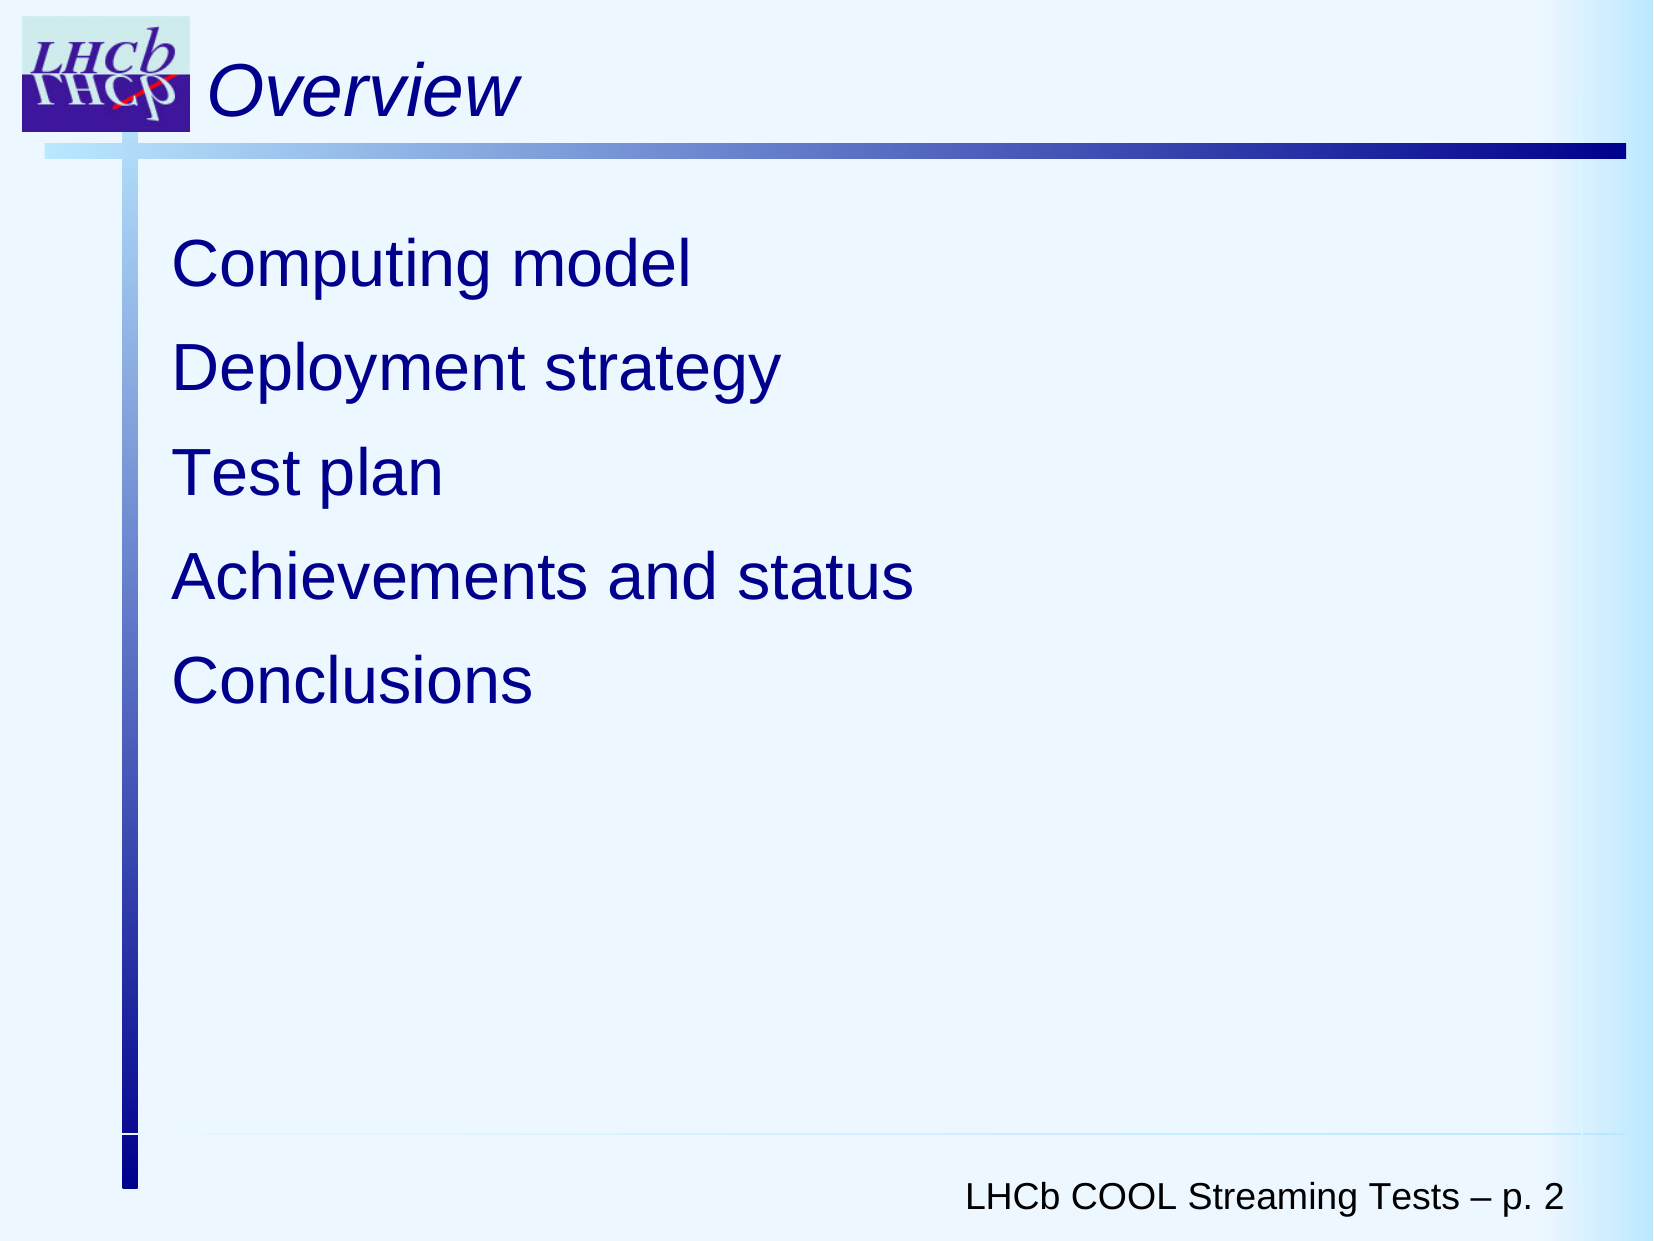

# Overview
Computing model
Deployment strategy
Test plan
Achievements and status
Conclusions